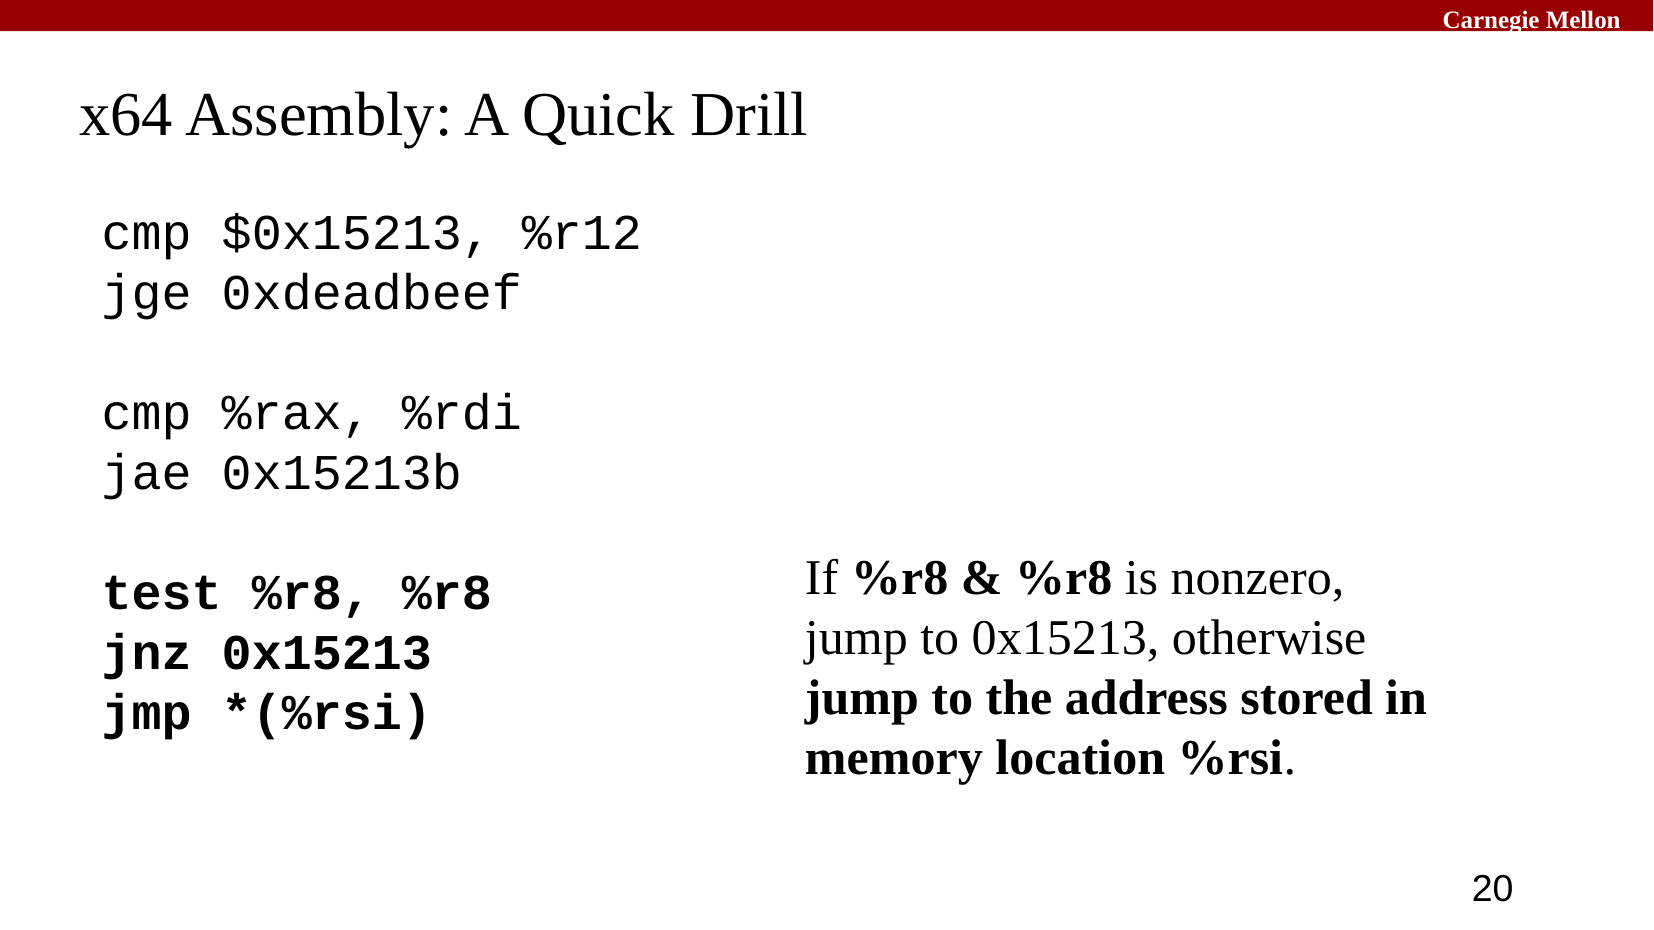

# x64 Assembly: A Quick Drill
If %r8 & %r8 is nonzero, jump to 0x15213, otherwise jump to the address stored in memory location %rsi.
cmp $0x15213, %r12
jge 0xdeadbeef
cmp %rax, %rdi
jae 0x15213b
test %r8, %r8
jnz 0x15213
jmp *(%rsi)